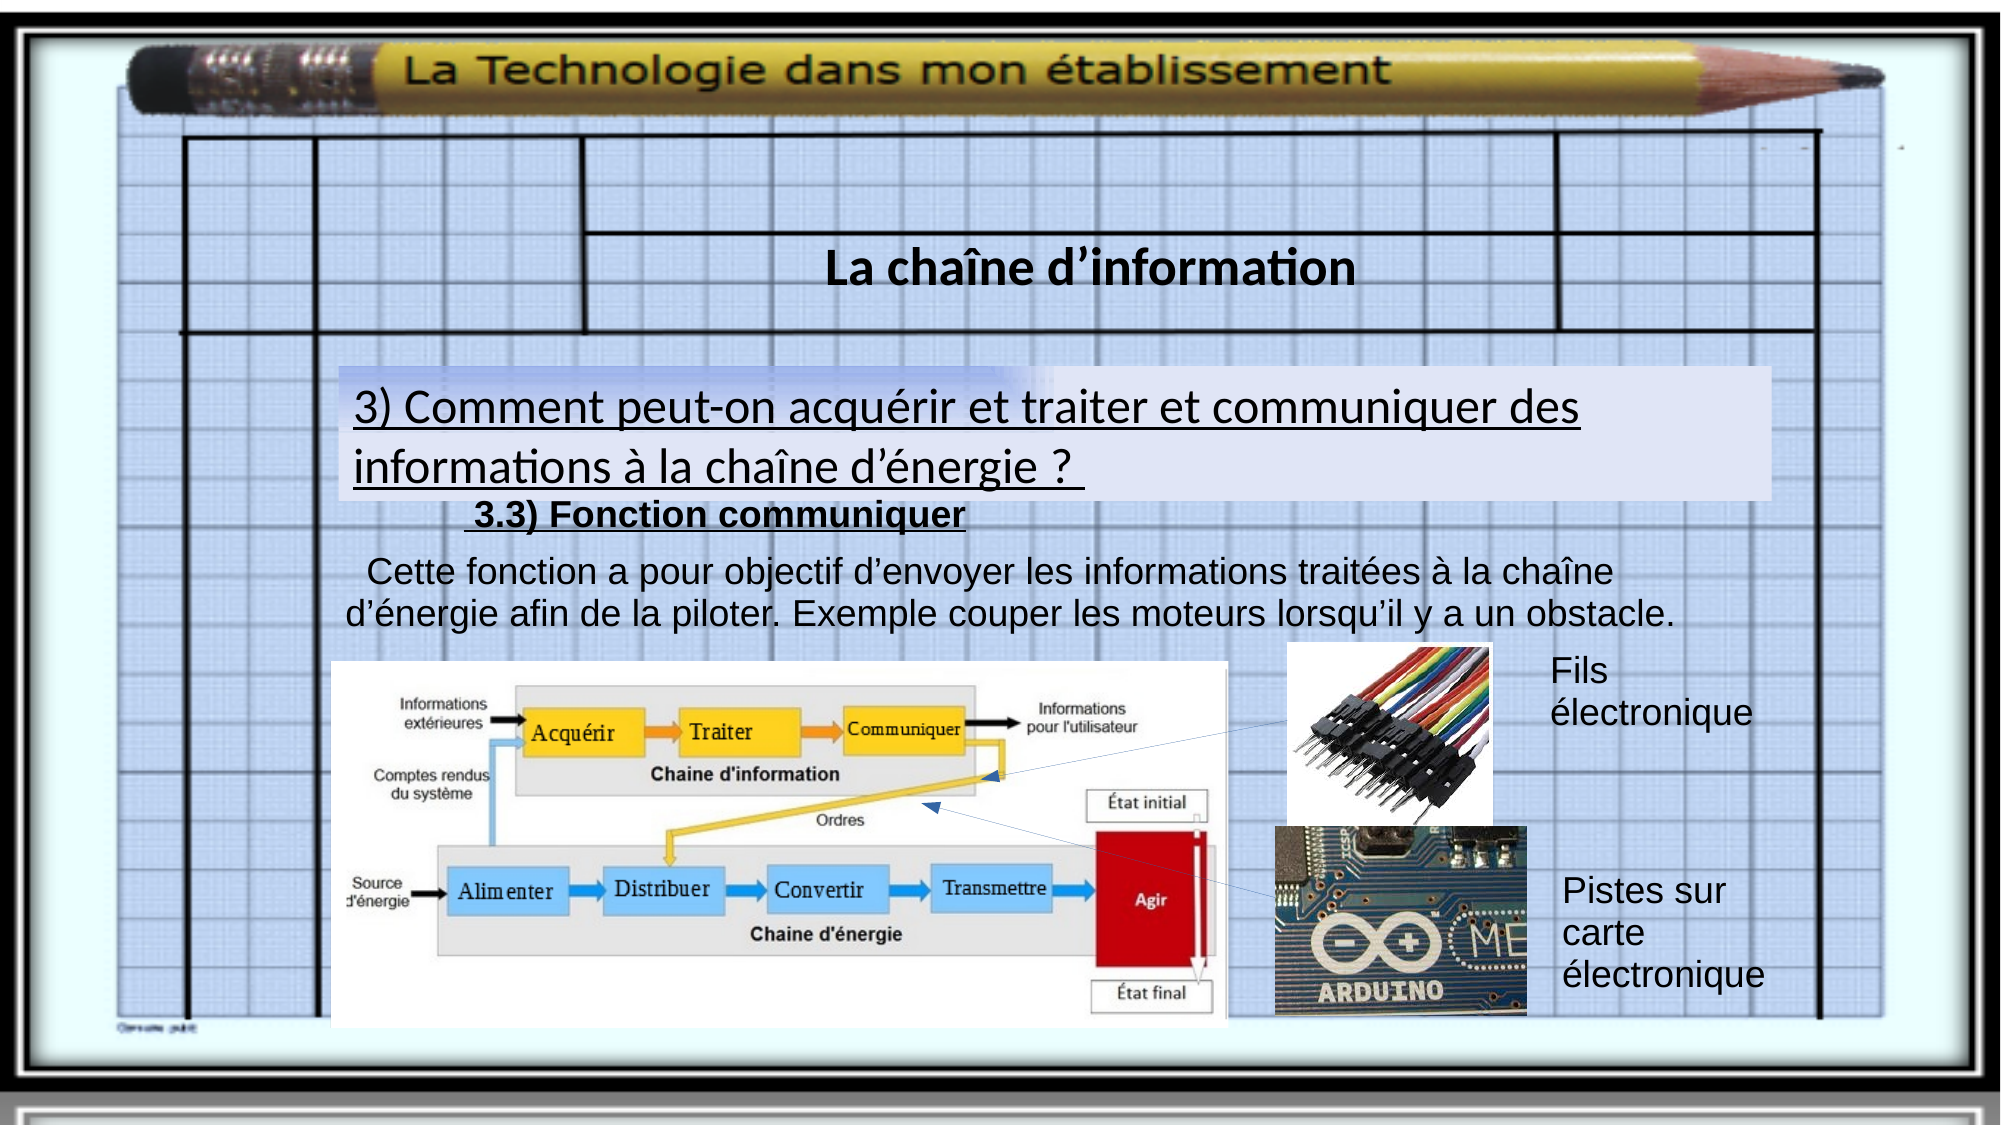

La chaîne d’information
3) Comment peut-on acquérir et traiter et communiquer des informations à la chaîne d’énergie ?
 3.3) Fonction communiquer
 Cette fonction a pour objectif d’envoyer les informations traitées à la chaîne d’énergie afin de la piloter. Exemple couper les moteurs lorsqu’il y a un obstacle.
Fils électronique
Pistes sur carte électronique